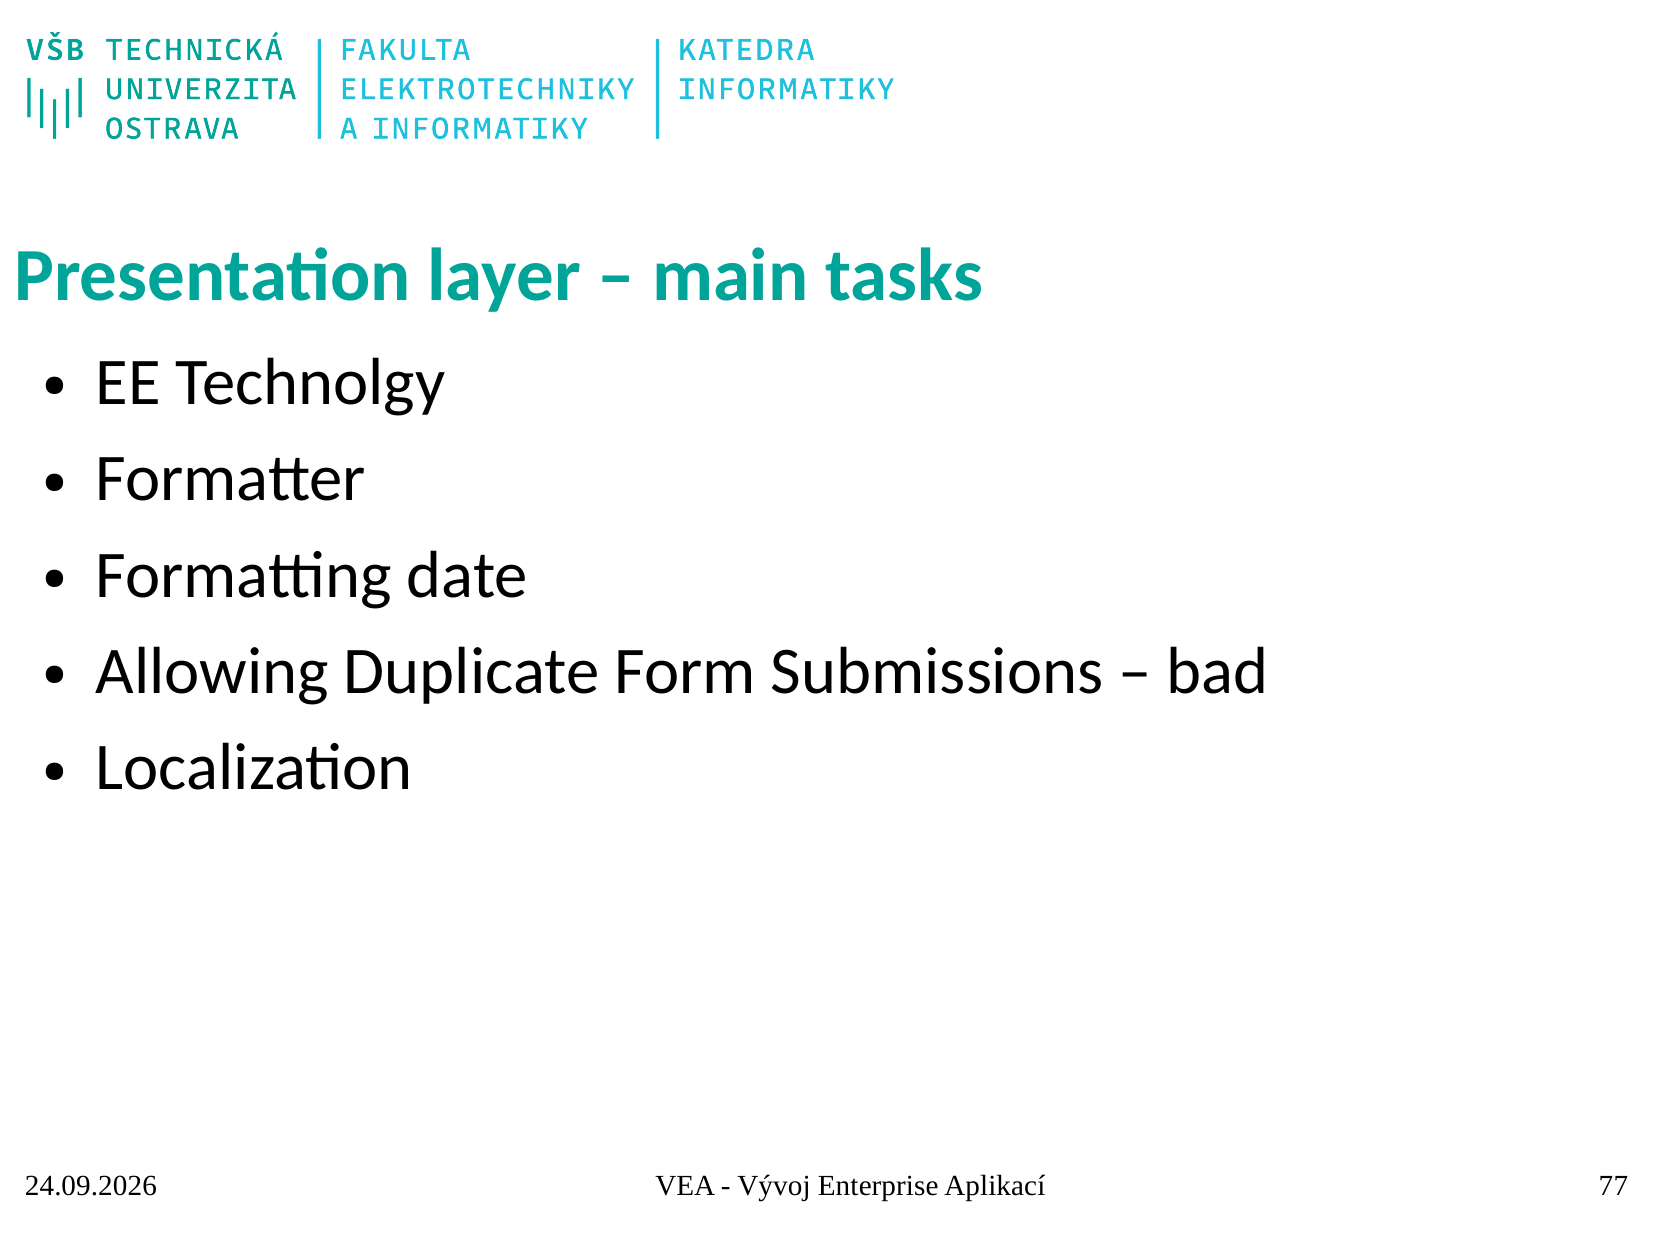

Presentation layer – main tasks
# EE Technolgy
Formatter
Formatting date
Allowing Duplicate Form Submissions – bad
Localization
VEA - Vývoj Enterprise Aplikací
77